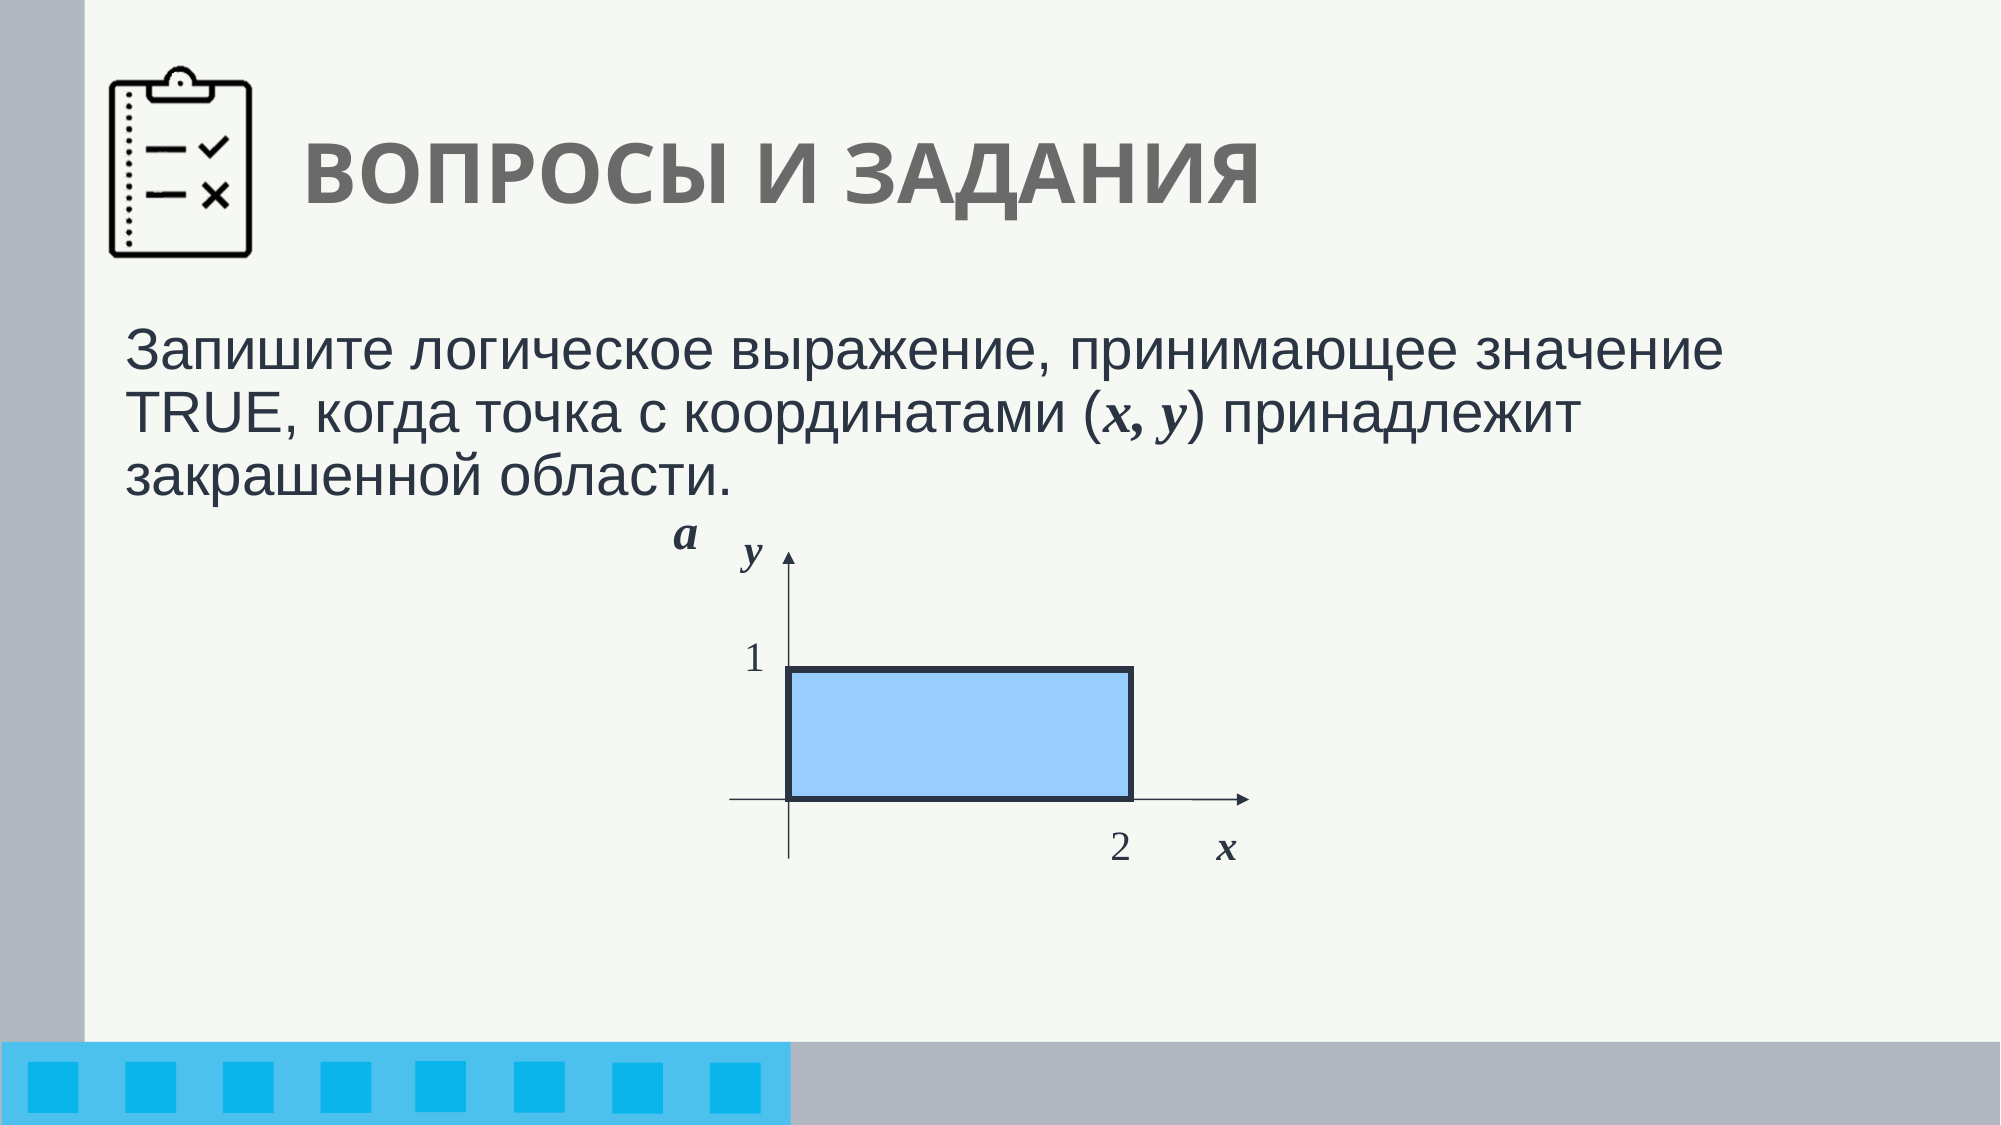

# ВОПРОСЫ И ЗАДАНИЯ
Запишите логическое выражение, принимающее значение TRUE, когда точка с координатами (x, y) принадлежит закрашенной области.
a
y
1
2
x